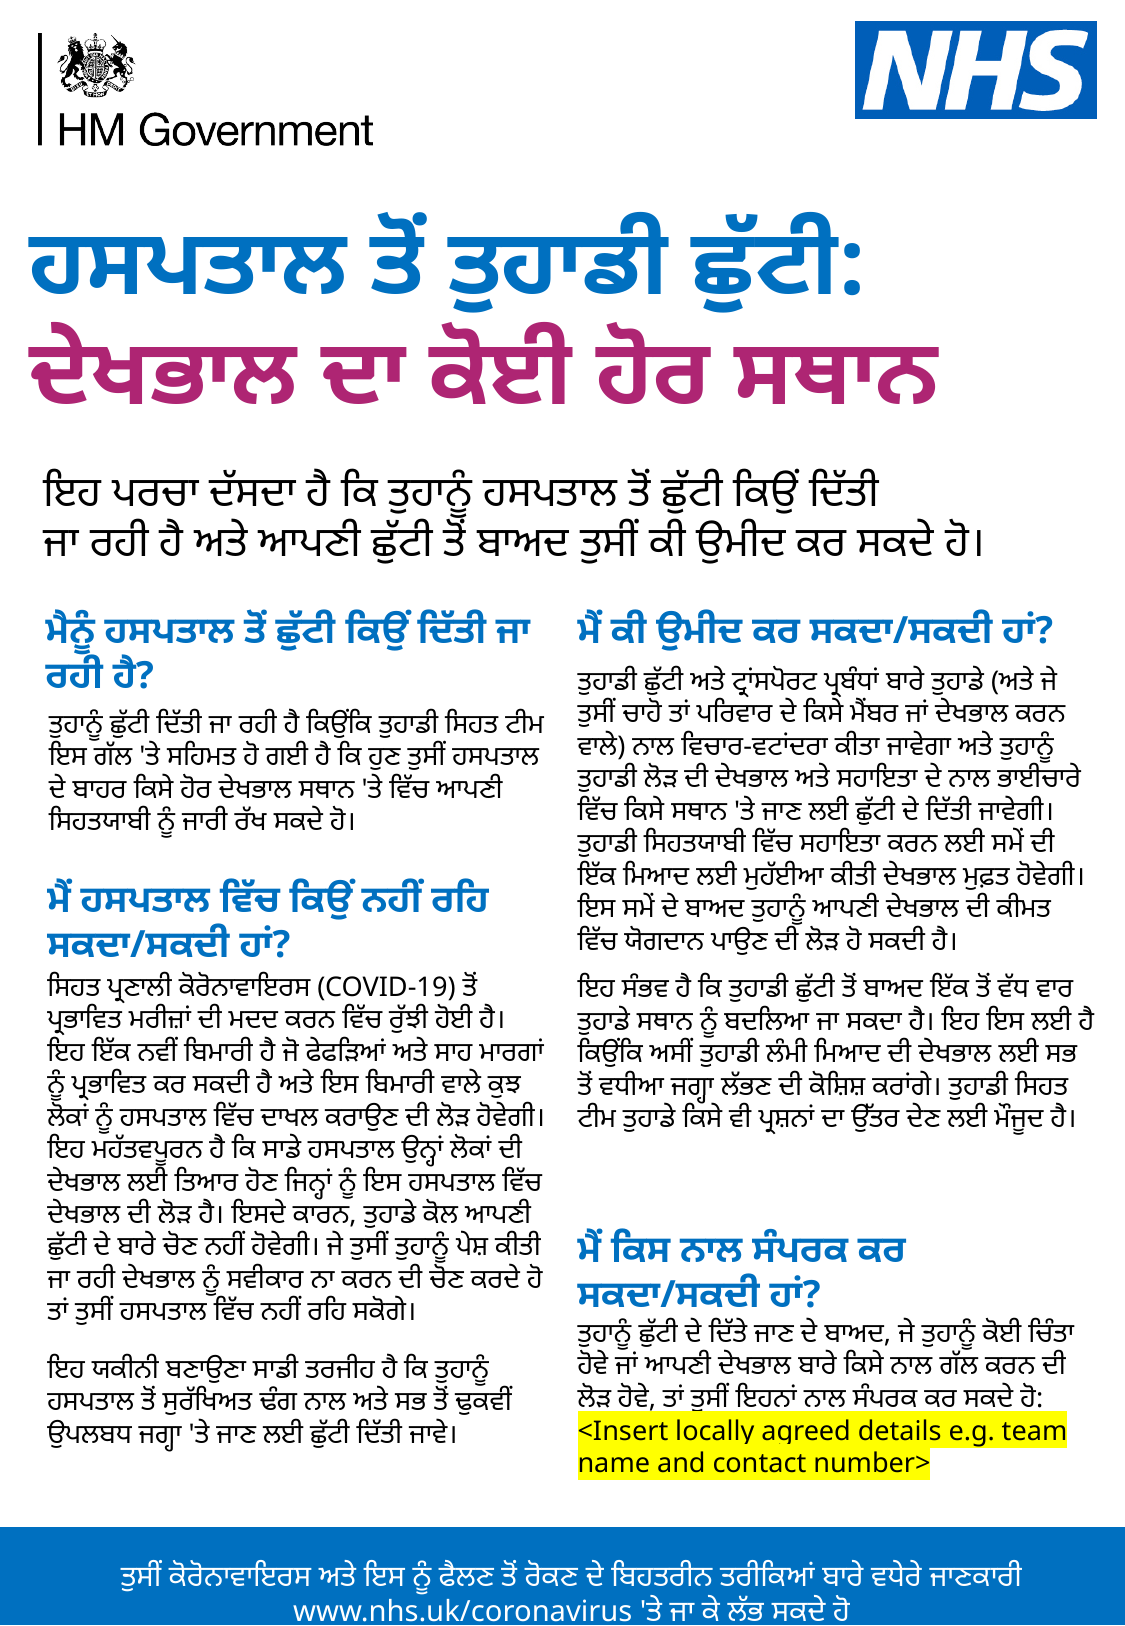

ਹਸਪਤਾਲ ਤੋਂ ਤੁਹਾਡੀ ਛੁੱਟੀ:
ਦੇਖਭਾਲ ਦਾ ਕੋਈ ਹੋਰ ਸਥਾਨ
ਇਹ ਪਰਚਾ ਦੱਸਦਾ ਹੈ ਕਿ ਤੁਹਾਨੂੰ ਹਸਪਤਾਲ ਤੋਂ ਛੁੱਟੀ ਕਿਉਂ ਦਿੱਤੀ
ਜਾ ਰਹੀ ਹੈ ਅਤੇ ਆਪਣੀ ਛੁੱਟੀ ਤੋਂ ਬਾਅਦ ਤੁਸੀਂ ਕੀ ਉਮੀਦ ਕਰ ਸਕਦੇ ਹੋ।
ਮੈਨੂੰ ਹਸਪਤਾਲ ਤੋਂ ਛੁੱਟੀ ਕਿਉਂ ਦਿੱਤੀ ਜਾ ਰਹੀ ਹੈ?
ਮੈਂ ਕੀ ਉਮੀਦ ਕਰ ਸਕਦਾ/ਸਕਦੀ ਹਾਂ?
ਤੁਹਾਡੀ ਛੁੱਟੀ ਅਤੇ ਟ੍ਰਾਂਸਪੋਰਟ ਪ੍ਰਬੰਧਾਂ ਬਾਰੇ ਤੁਹਾਡੇ (ਅਤੇ ਜੇ ਤੁਸੀਂ ਚਾਹੋ ਤਾਂ ਪਰਿਵਾਰ ਦੇ ਕਿਸੇ ਮੈਂਬਰ ਜਾਂ ਦੇਖਭਾਲ ਕਰਨ ਵਾਲੇ) ਨਾਲ ਵਿਚਾਰ-ਵਟਾਂਦਰਾ ਕੀਤਾ ਜਾਵੇਗਾ ਅਤੇ ਤੁਹਾਨੂੰ ਤੁਹਾਡੀ ਲੋੜ ਦੀ ਦੇਖਭਾਲ ਅਤੇ ਸਹਾਇਤਾ ਦੇ ਨਾਲ ਭਾਈਚਾਰੇ ਵਿੱਚ ਕਿਸੇ ਸਥਾਨ 'ਤੇ ਜਾਣ ਲਈ ਛੁੱਟੀ ਦੇ ਦਿੱਤੀ ਜਾਵੇਗੀ। ਤੁਹਾਡੀ ਸਿਹਤਯਾਬੀ ਵਿੱਚ ਸਹਾਇਤਾ ਕਰਨ ਲਈ ਸਮੇਂ ਦੀ ਇੱਕ ਮਿਆਦ ਲਈ ਮੁਹੱਈਆ ਕੀਤੀ ਦੇਖਭਾਲ ਮੁਫ਼ਤ ਹੋਵੇਗੀ। ਇਸ ਸਮੇਂ ਦੇ ਬਾਅਦ ਤੁਹਾਨੂੰ ਆਪਣੀ ਦੇਖਭਾਲ ਦੀ ਕੀਮਤ ਵਿੱਚ ਯੋਗਦਾਨ ਪਾਉਣ ਦੀ ਲੋੜ ਹੋ ਸਕਦੀ ਹੈ।
ਇਹ ਸੰਭਵ ਹੈ ਕਿ ਤੁਹਾਡੀ ਛੁੱਟੀ ਤੋਂ ਬਾਅਦ ਇੱਕ ਤੋਂ ਵੱਧ ਵਾਰ ਤੁਹਾਡੇ ਸਥਾਨ ਨੂੰ ਬਦਲਿਆ ਜਾ ਸਕਦਾ ਹੈ। ਇਹ ਇਸ ਲਈ ਹੈ ਕਿਉਂਕਿ ਅਸੀਂ ਤੁਹਾਡੀ ਲੰਮੀ ਮਿਆਦ ਦੀ ਦੇਖਭਾਲ ਲਈ ਸਭ ਤੋਂ ਵਧੀਆ ਜਗ੍ਹਾ ਲੱਭਣ ਦੀ ਕੋਸ਼ਿਸ਼ ਕਰਾਂਗੇ। ਤੁਹਾਡੀ ਸਿਹਤ ਟੀਮ ਤੁਹਾਡੇ ਕਿਸੇ ਵੀ ਪ੍ਰਸ਼ਨਾਂ ਦਾ ਉੱਤਰ ਦੇਣ ਲਈ ਮੌਜੂਦ ਹੈ।
ਤੁਹਾਨੂੰ ਛੁੱਟੀ ਦਿੱਤੀ ਜਾ ਰਹੀ ਹੈ ਕਿਉਂਕਿ ਤੁਹਾਡੀ ਸਿਹਤ ਟੀਮ ਇਸ ਗੱਲ 'ਤੇ ਸਹਿਮਤ ਹੋ ਗਈ ਹੈ ਕਿ ਹੁਣ ਤੁਸੀਂ ਹਸਪਤਾਲ ਦੇ ਬਾਹਰ ਕਿਸੇ ਹੋਰ ਦੇਖਭਾਲ ਸਥਾਨ 'ਤੇ ਵਿੱਚ ਆਪਣੀ ਸਿਹਤਯਾਬੀ ਨੂੰ ਜਾਰੀ ਰੱਖ ਸਕਦੇ ਹੋ।
ਮੈਂ ਹਸਪਤਾਲ ਵਿੱਚ ਕਿਉਂ ਨਹੀਂ ਰਹਿ ਸਕਦਾ/ਸਕਦੀ ਹਾਂ?
ਸਿਹਤ ਪ੍ਰਣਾਲੀ ਕੋਰੋਨਾਵਾਇਰਸ (COVID-19) ਤੋਂ ਪ੍ਰਭਾਵਿਤ ਮਰੀਜ਼ਾਂ ਦੀ ਮਦਦ ਕਰਨ ਵਿੱਚ ਰੁੱਝੀ ਹੋਈ ਹੈ। ਇਹ ਇੱਕ ਨਵੀਂ ਬਿਮਾਰੀ ਹੈ ਜੋ ਫੇਫੜਿਆਂ ਅਤੇ ਸਾਹ ਮਾਰਗਾਂ ਨੂੰ ਪ੍ਰਭਾਵਿਤ ਕਰ ਸਕਦੀ ਹੈ ਅਤੇ ਇਸ ਬਿਮਾਰੀ ਵਾਲੇ ਕੁਝ ਲੋਕਾਂ ਨੂੰ ਹਸਪਤਾਲ ਵਿੱਚ ਦਾਖਲ ਕਰਾਉਣ ਦੀ ਲੋੜ ਹੋਵੇਗੀ। ਇਹ ਮਹੱਤਵਪੂਰਨ ਹੈ ਕਿ ਸਾਡੇ ਹਸਪਤਾਲ ਉਨ੍ਹਾਂ ਲੋਕਾਂ ਦੀ ਦੇਖਭਾਲ ਲਈ ਤਿਆਰ ਹੋਣ ਜਿਨ੍ਹਾਂ ਨੂੰ ਇਸ ਹਸਪਤਾਲ ਵਿੱਚ ਦੇਖਭਾਲ ਦੀ ਲੋੜ ਹੈ। ਇਸਦੇ ਕਾਰਨ, ਤੁਹਾਡੇ ਕੋਲ ਆਪਣੀ ਛੁੱਟੀ ਦੇ ਬਾਰੇ ਚੋਣ ਨਹੀਂ ਹੋਵੇਗੀ। ਜੇ ਤੁਸੀਂ ਤੁਹਾਨੂੰ ਪੇਸ਼ ਕੀਤੀ ਜਾ ਰਹੀ ਦੇਖਭਾਲ ਨੂੰ ਸਵੀਕਾਰ ਨਾ ਕਰਨ ਦੀ ਚੋਣ ਕਰਦੇ ਹੋ ਤਾਂ ਤੁਸੀਂ ਹਸਪਤਾਲ ਵਿੱਚ ਨਹੀਂ ਰਹਿ ਸਕੋਗੇ।
ਇਹ ਯਕੀਨੀ ਬਣਾਉਣਾ ਸਾਡੀ ਤਰਜੀਹ ਹੈ ਕਿ ਤੁਹਾਨੂੰ ਹਸਪਤਾਲ ਤੋਂ ਸੁਰੱਖਿਅਤ ਢੰਗ ਨਾਲ ਅਤੇ ਸਭ ਤੋਂ ਢੁਕਵੀਂ ਉਪਲਬਧ ਜਗ੍ਹਾ 'ਤੇ ਜਾਣ ਲਈ ਛੁੱਟੀ ਦਿੱਤੀ ਜਾਵੇ।
ਮੈਂ ਕਿਸ ਨਾਲ ਸੰਪਰਕ ਕਰ ਸਕਦਾ/ਸਕਦੀ ਹਾਂ?
ਤੁਹਾਨੂੰ ਛੁੱਟੀ ਦੇ ਦਿੱਤੇ ਜਾਣ ਦੇ ਬਾਅਦ, ਜੇ ਤੁਹਾਨੂੰ ਕੋਈ ਚਿੰਤਾ ਹੋਵੇ ਜਾਂ ਆਪਣੀ ਦੇਖਭਾਲ ਬਾਰੇ ਕਿਸੇ ਨਾਲ ਗੱਲ ਕਰਨ ਦੀ ਲੋੜ ਹੋਵੇ, ਤਾਂ ਤੁਸੀਂ ਇਹਨਾਂ ਨਾਲ ਸੰਪਰਕ ਕਰ ਸਕਦੇ ਹੋ: <Insert locally agreed details e.g. team name and contact number>